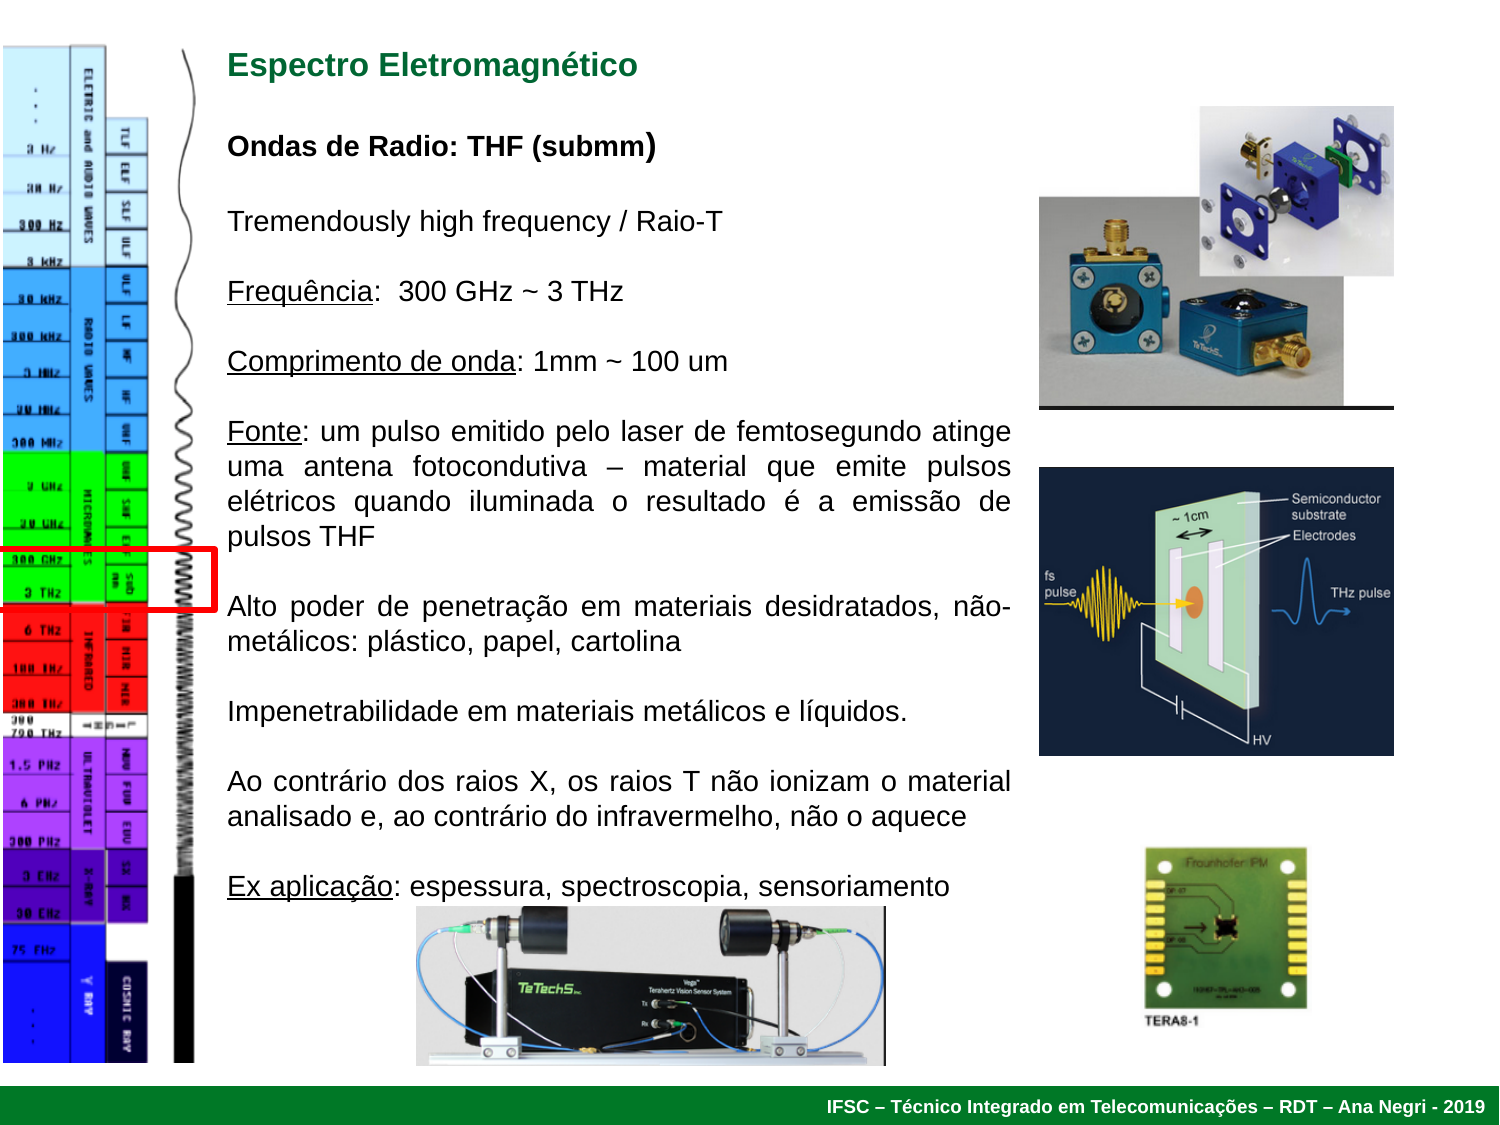

Espectro Eletromagnético
Ondas de Radio: THF (submm)
Tremendously high frequency / Raio-T
Frequência: 300 GHz ~ 3 THz
Comprimento de onda: 1mm ~ 100 um
Fonte: um pulso emitido pelo laser de femtosegundo atinge uma antena fotocondutiva – material que emite pulsos elétricos quando iluminada o resultado é a emissão de pulsos THF
Alto poder de penetração em materiais desidratados, não-metálicos: plástico, papel, cartolina
Impenetrabilidade em materiais metálicos e líquidos.
Ao contrário dos raios X, os raios T não ionizam o material analisado e, ao contrário do infravermelho, não o aquece
Ex aplicação: espessura, spectroscopia, sensoriamento
ção
IFSC – Técnico Integrado em Telecomunicações – RDT – Ana Negri - 2019